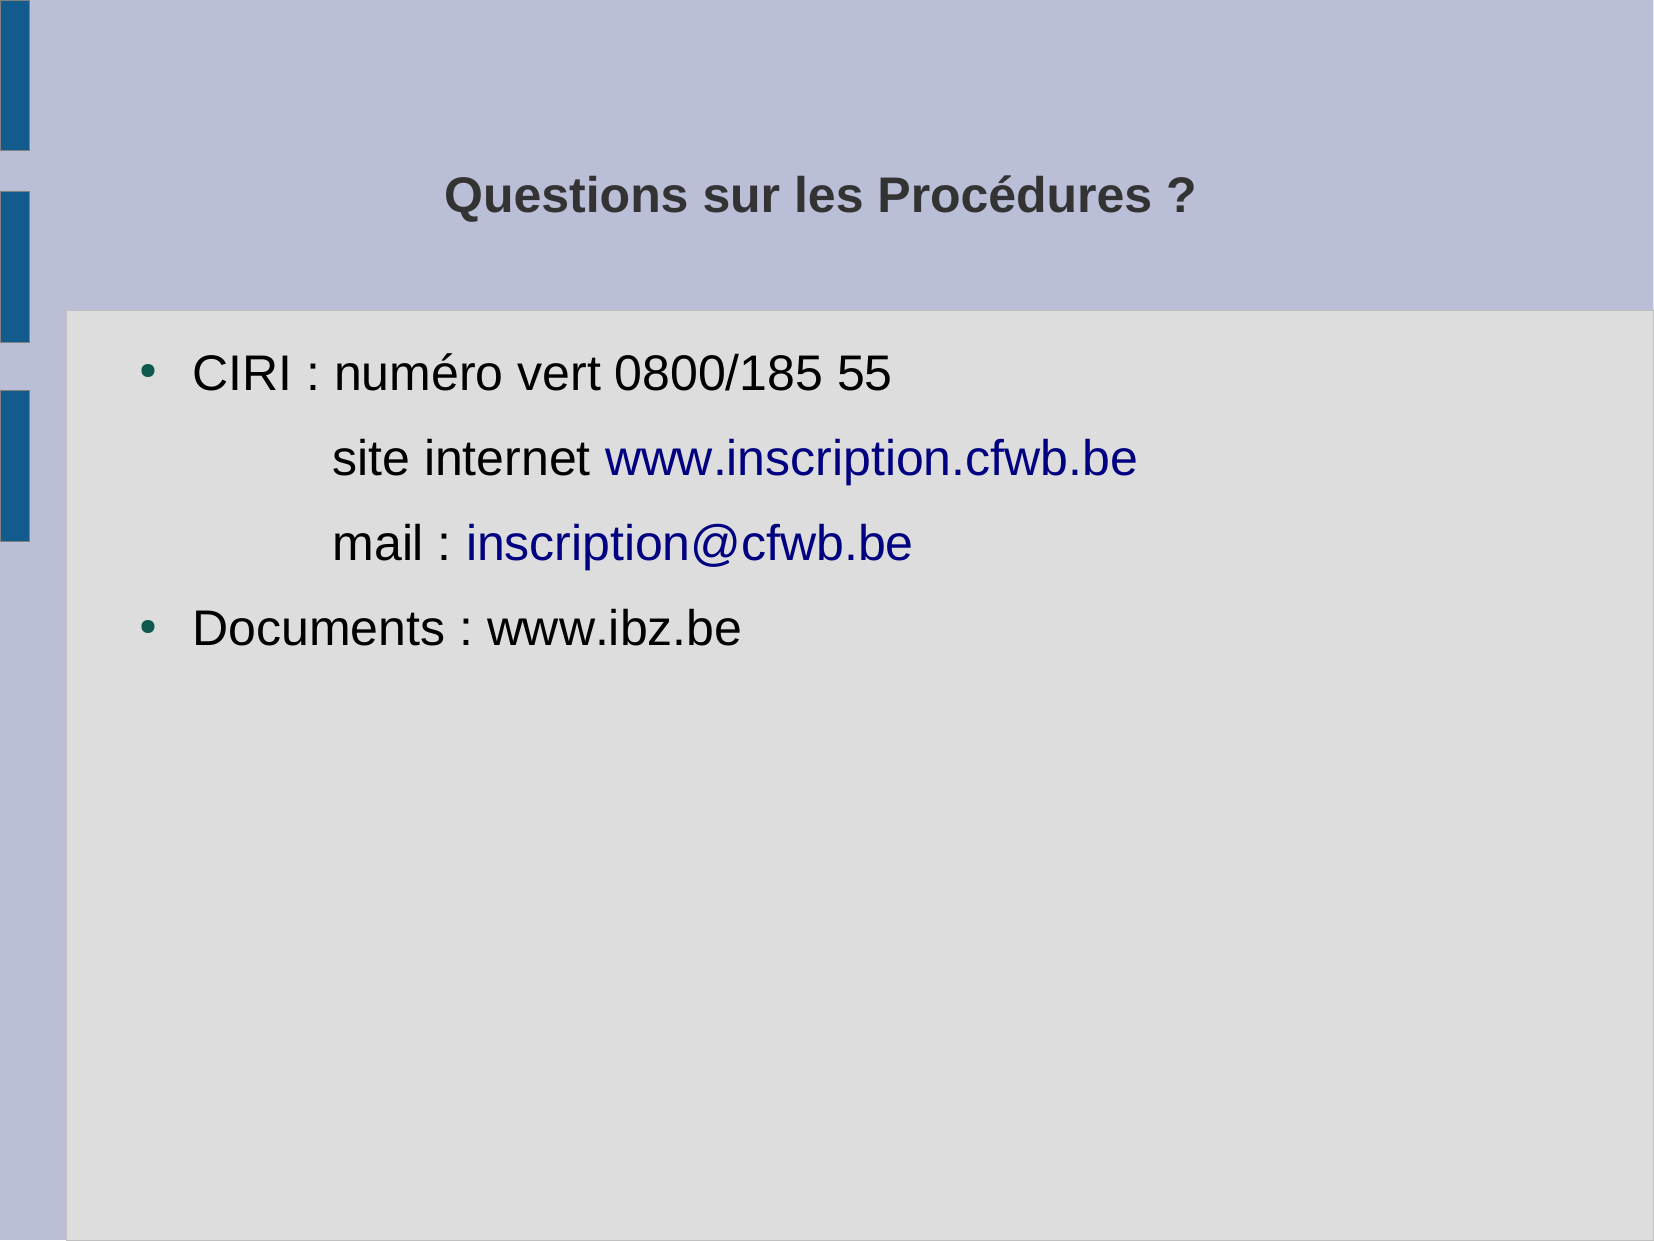

# Questions sur les Procédures ?
CIRI : numéro vert 0800/185 55
 site internet www.inscription.cfwb.be
 mail : inscription@cfwb.be
Documents : www.ibz.be